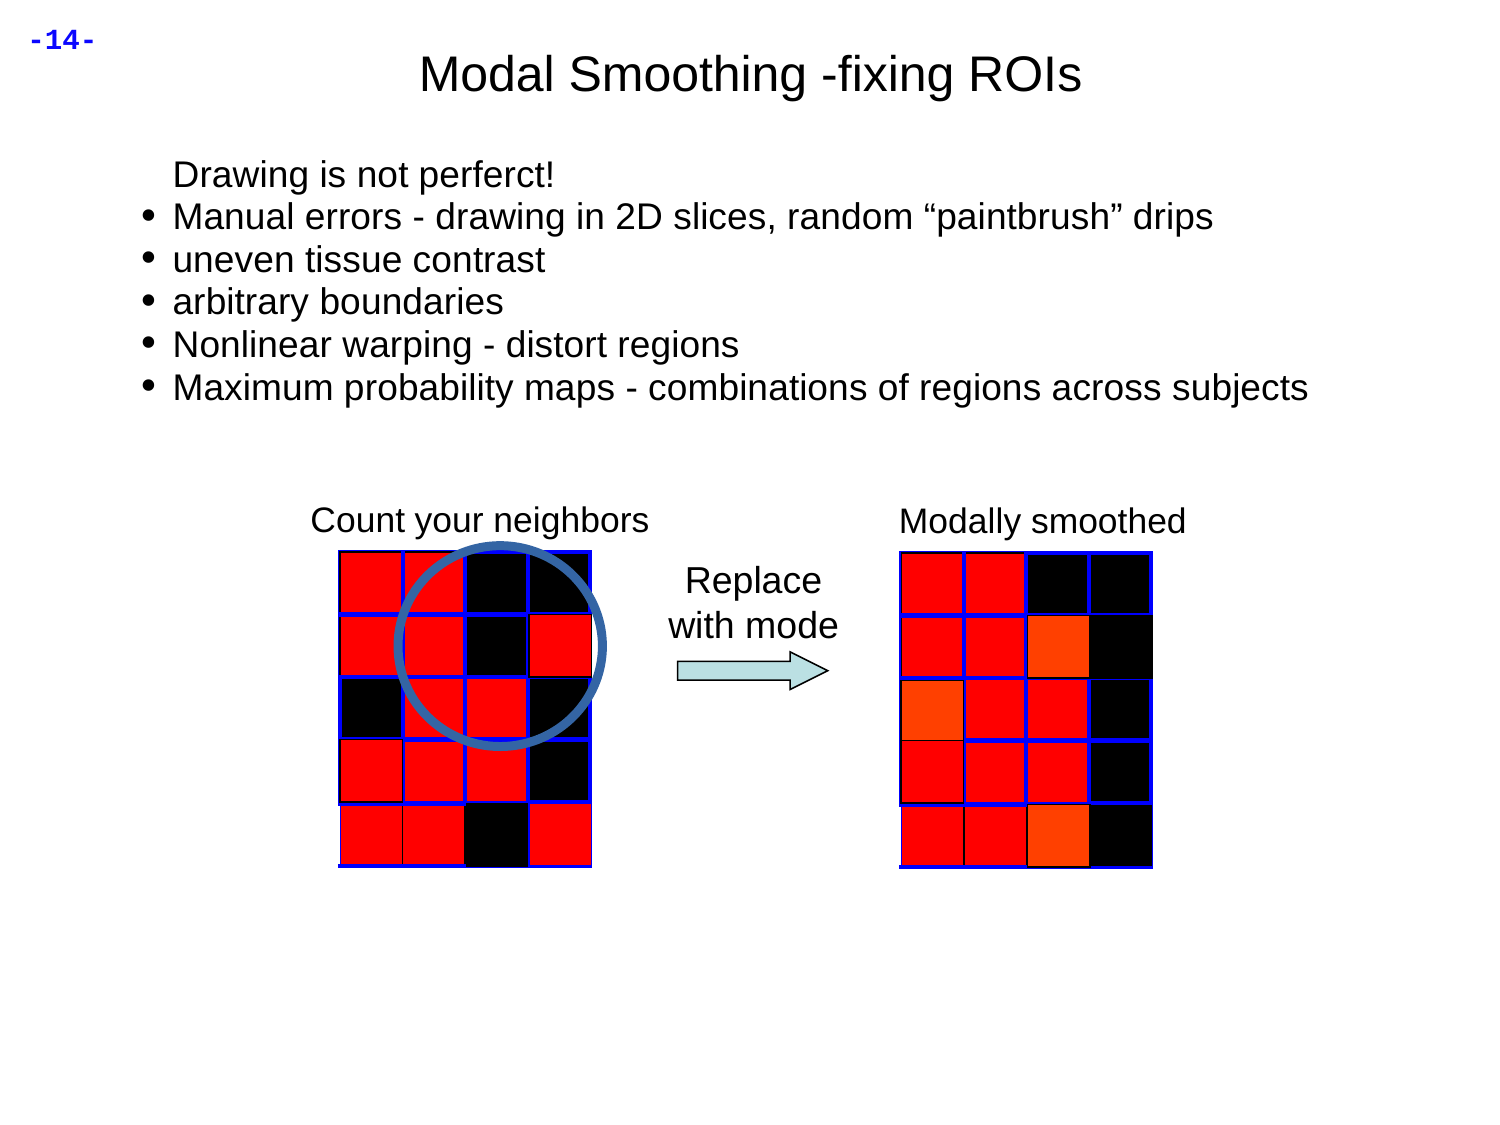

Modal Smoothing -fixing ROIs
# Drawing is not perferct!
Manual errors - drawing in 2D slices, random “paintbrush” drips
uneven tissue contrast
arbitrary boundaries
Nonlinear warping - distort regions
Maximum probability maps - combinations of regions across subjects
Count your neighbors
Modally smoothed
Replace with mode